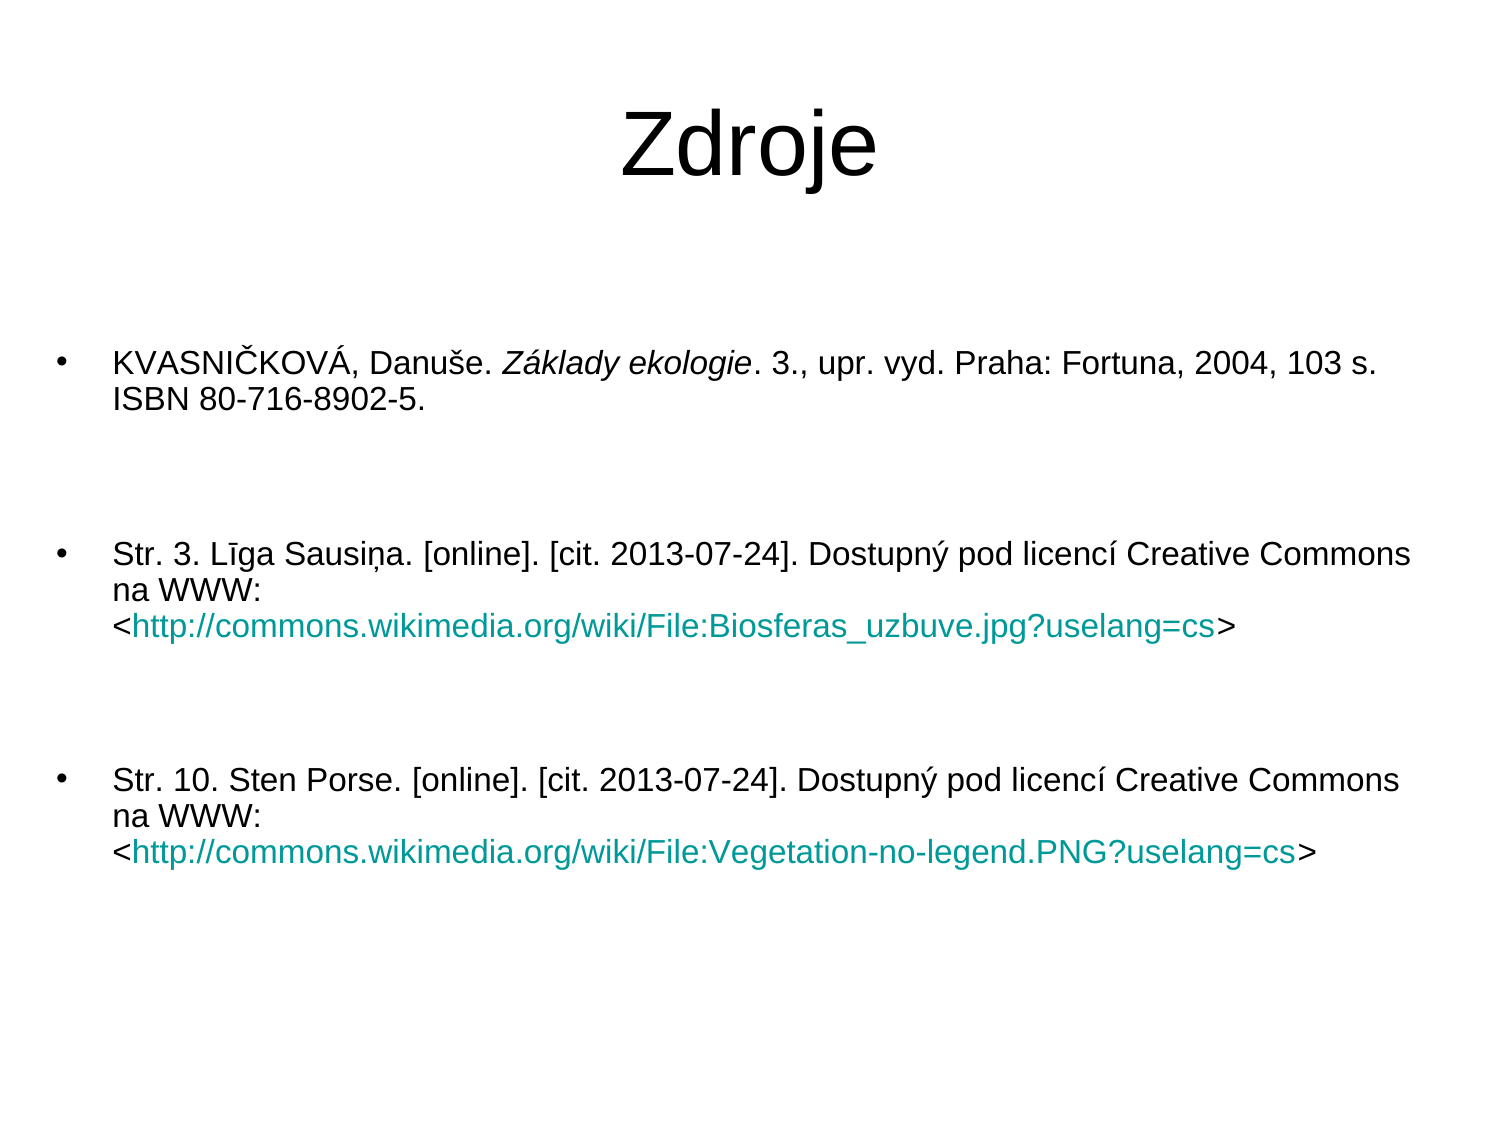

# Zdroje
KVASNIČKOVÁ, Danuše. Základy ekologie. 3., upr. vyd. Praha: Fortuna, 2004, 103 s. ISBN 80-716-8902-5.
Str. 3. Līga Sausiņa. [online]. [cit. 2013-07-24]. Dostupný pod licencí Creative Commons na WWW:
<http://commons.wikimedia.org/wiki/File:Biosferas_uzbuve.jpg?uselang=cs>
Str. 10. Sten Porse. [online]. [cit. 2013-07-24]. Dostupný pod licencí Creative Commons na WWW:
<http://commons.wikimedia.org/wiki/File:Vegetation-no-legend.PNG?uselang=cs>